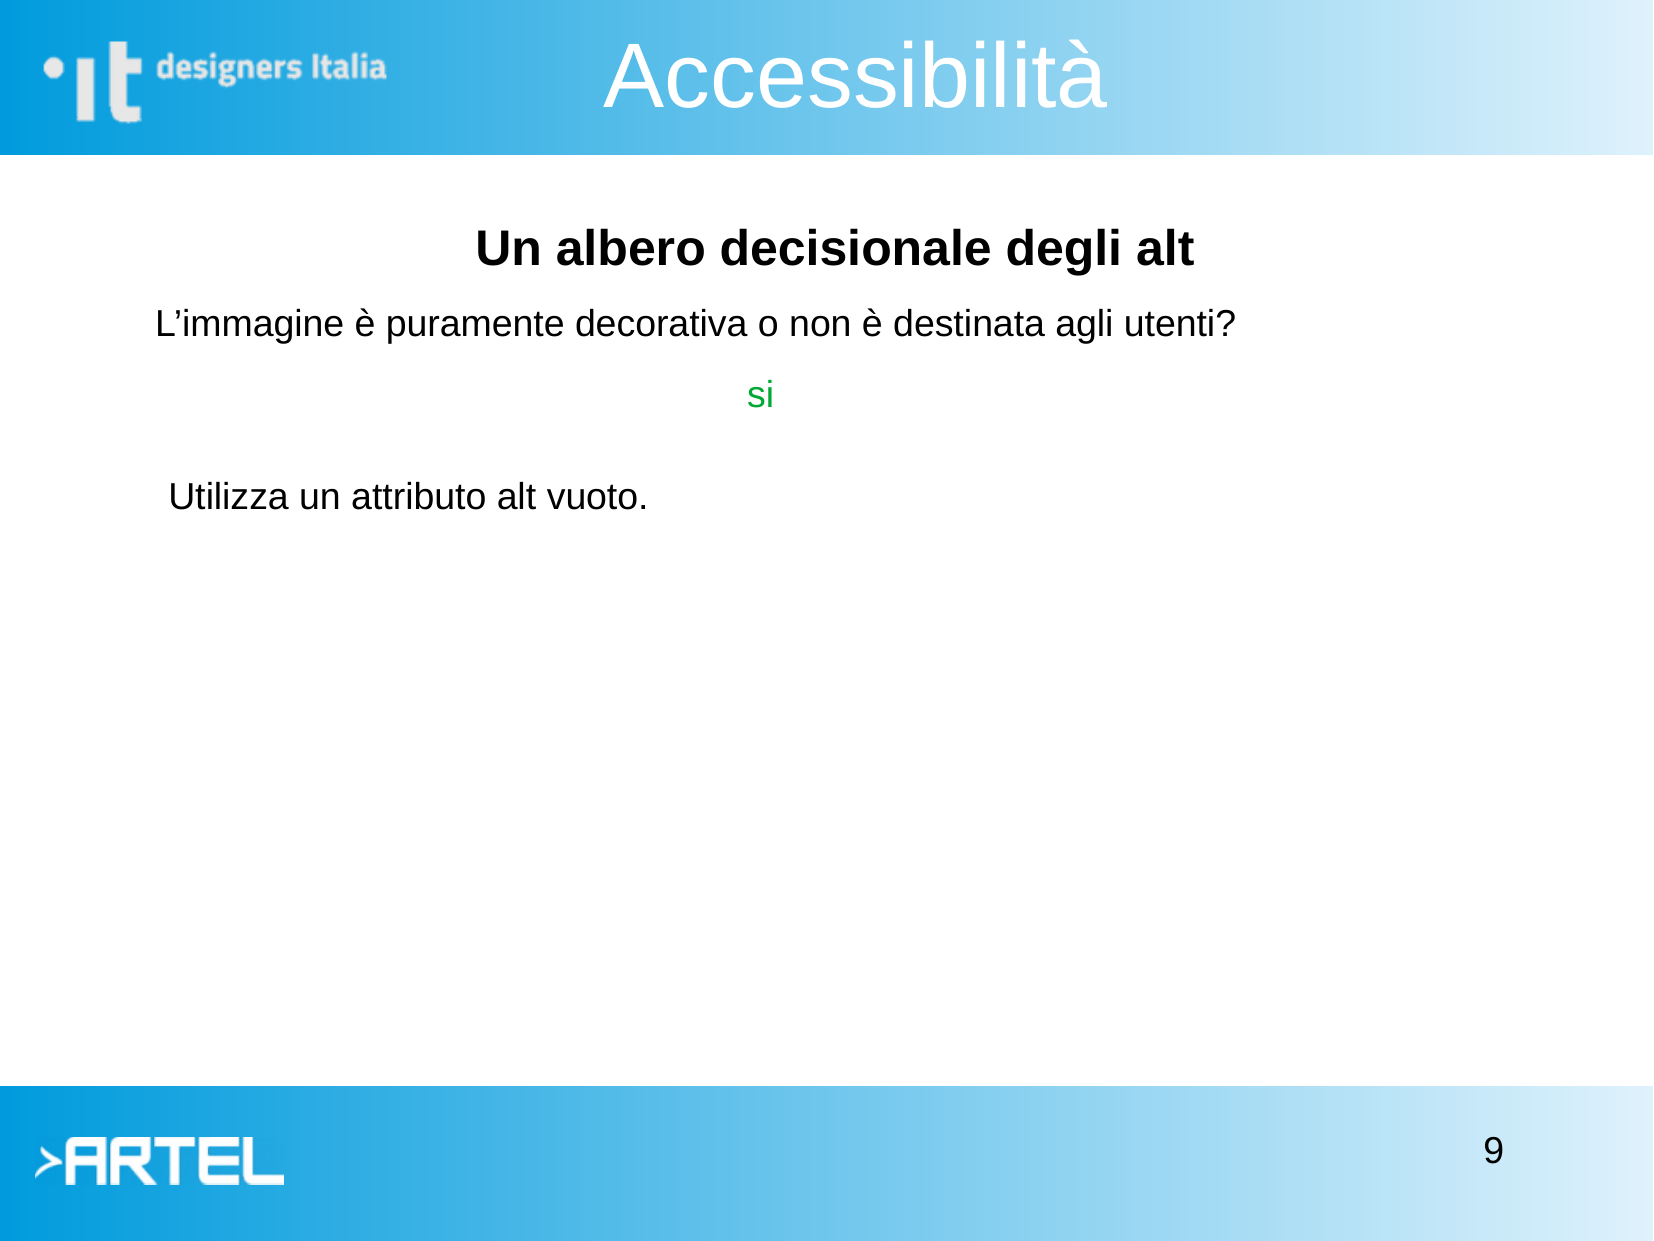

# Accessibilità
Un albero decisionale degli alt
 L’immagine è puramente decorativa o non è destinata agli utenti?
si
Utilizza un attributo alt vuoto.